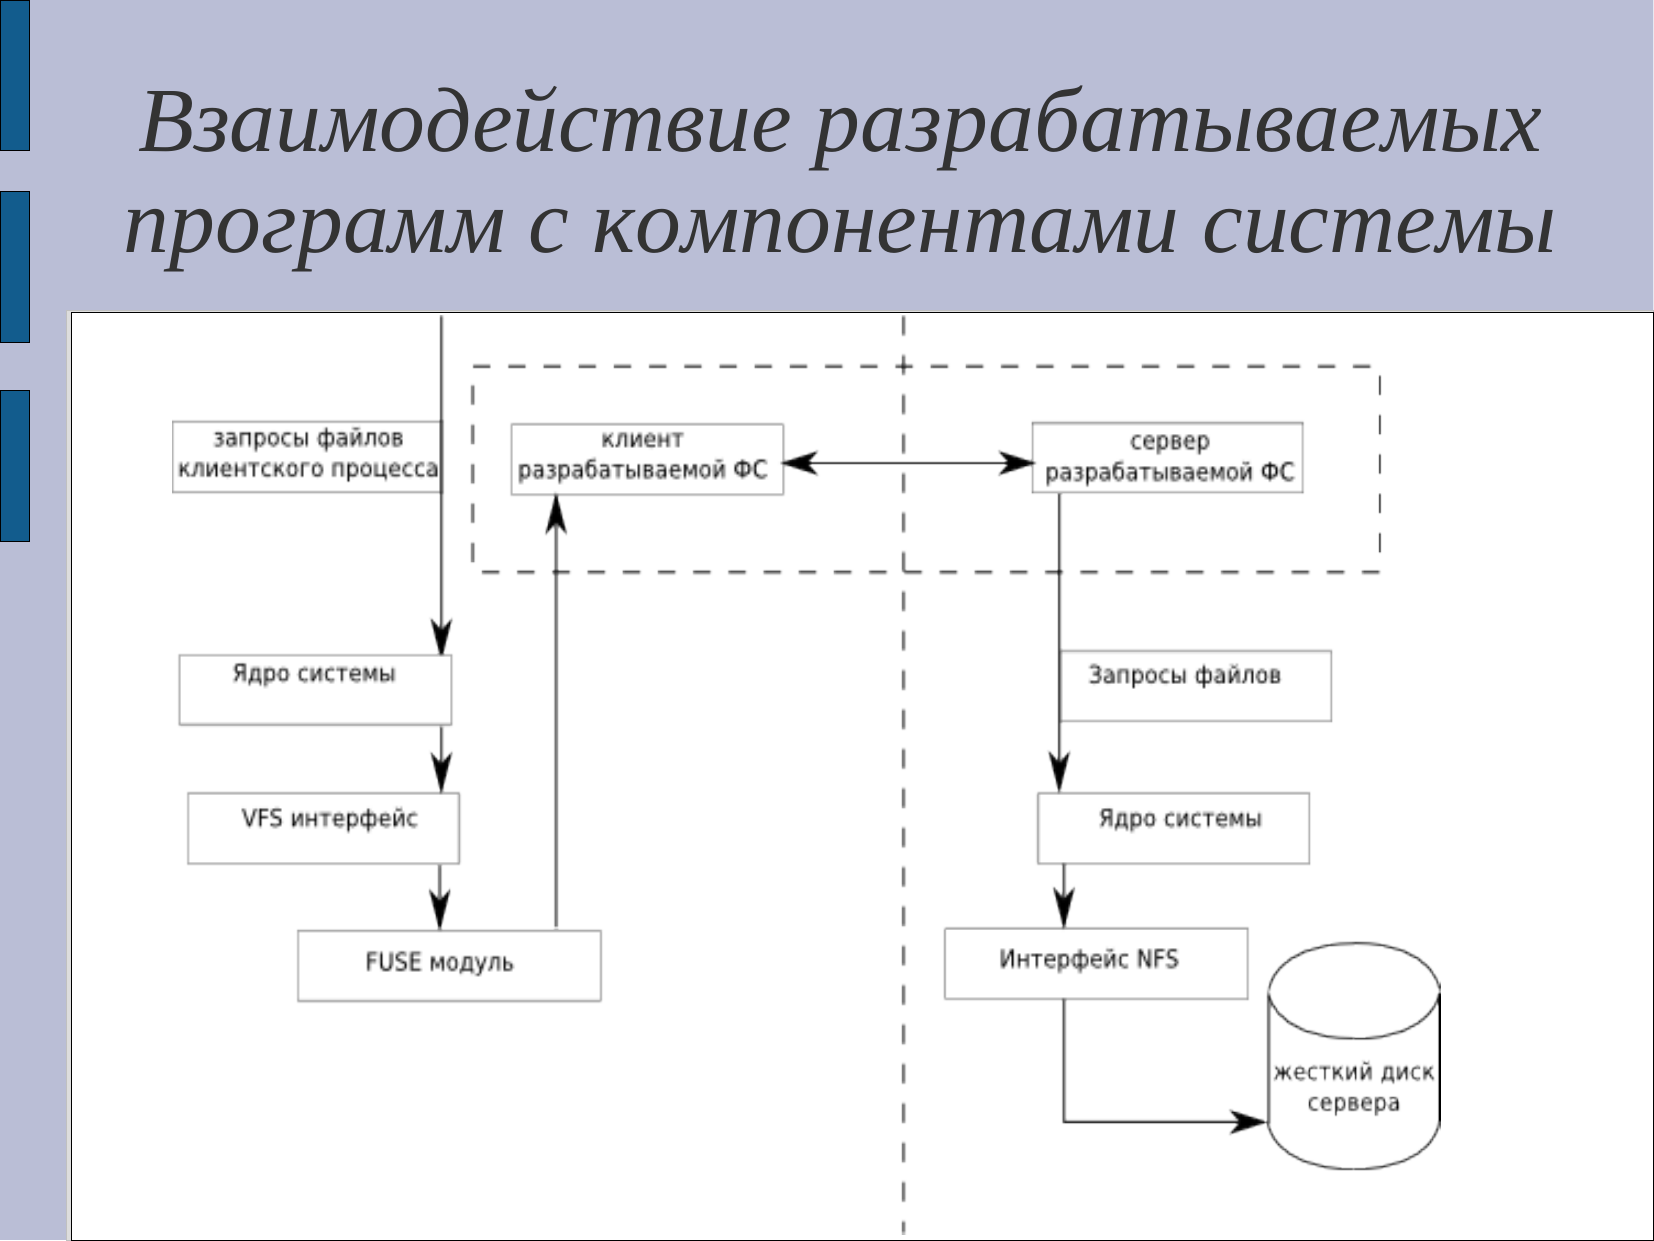

# Взаимодействие разрабатываемых программ с компонентами системы